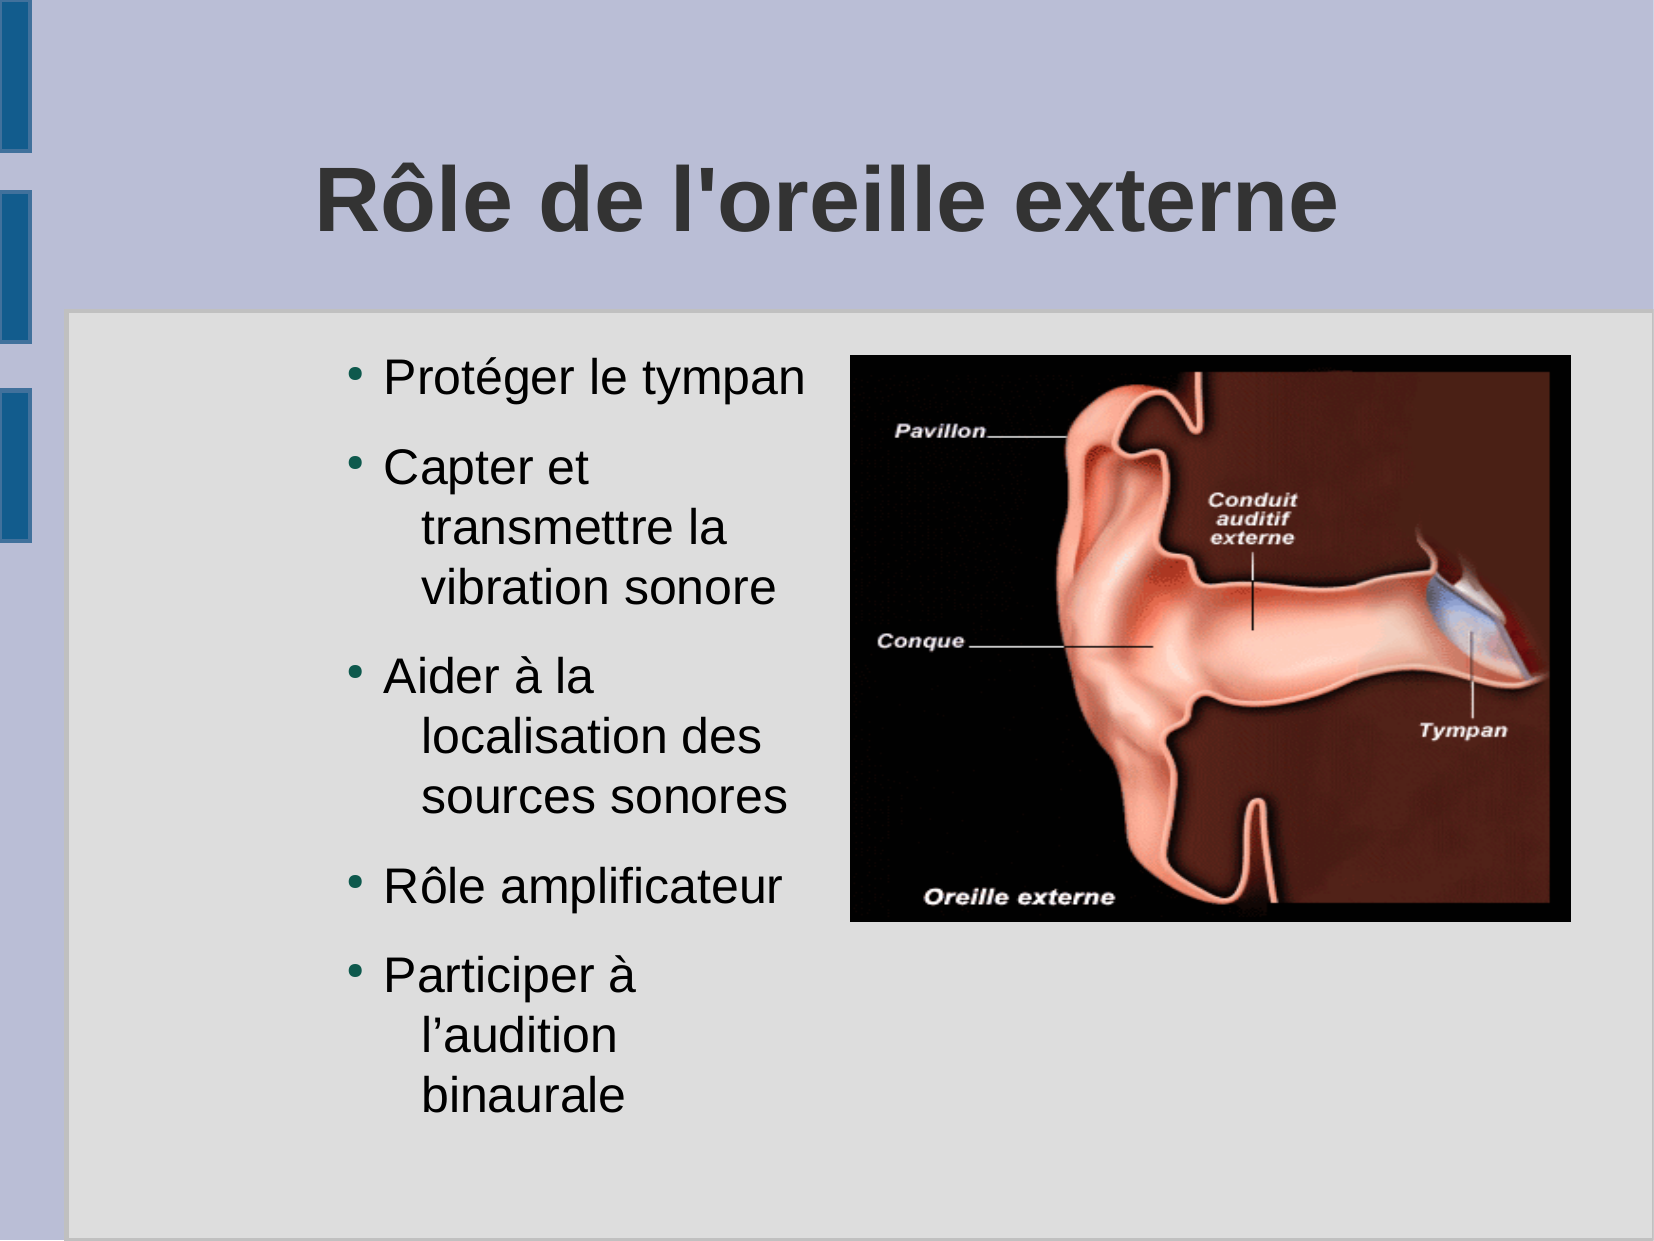

# Rôle de l'oreille externe
Protéger le tympan
Capter et transmettre la vibration sonore
Aider à la localisation des sources sonores
Rôle amplificateur
Participer à l’audition binaurale